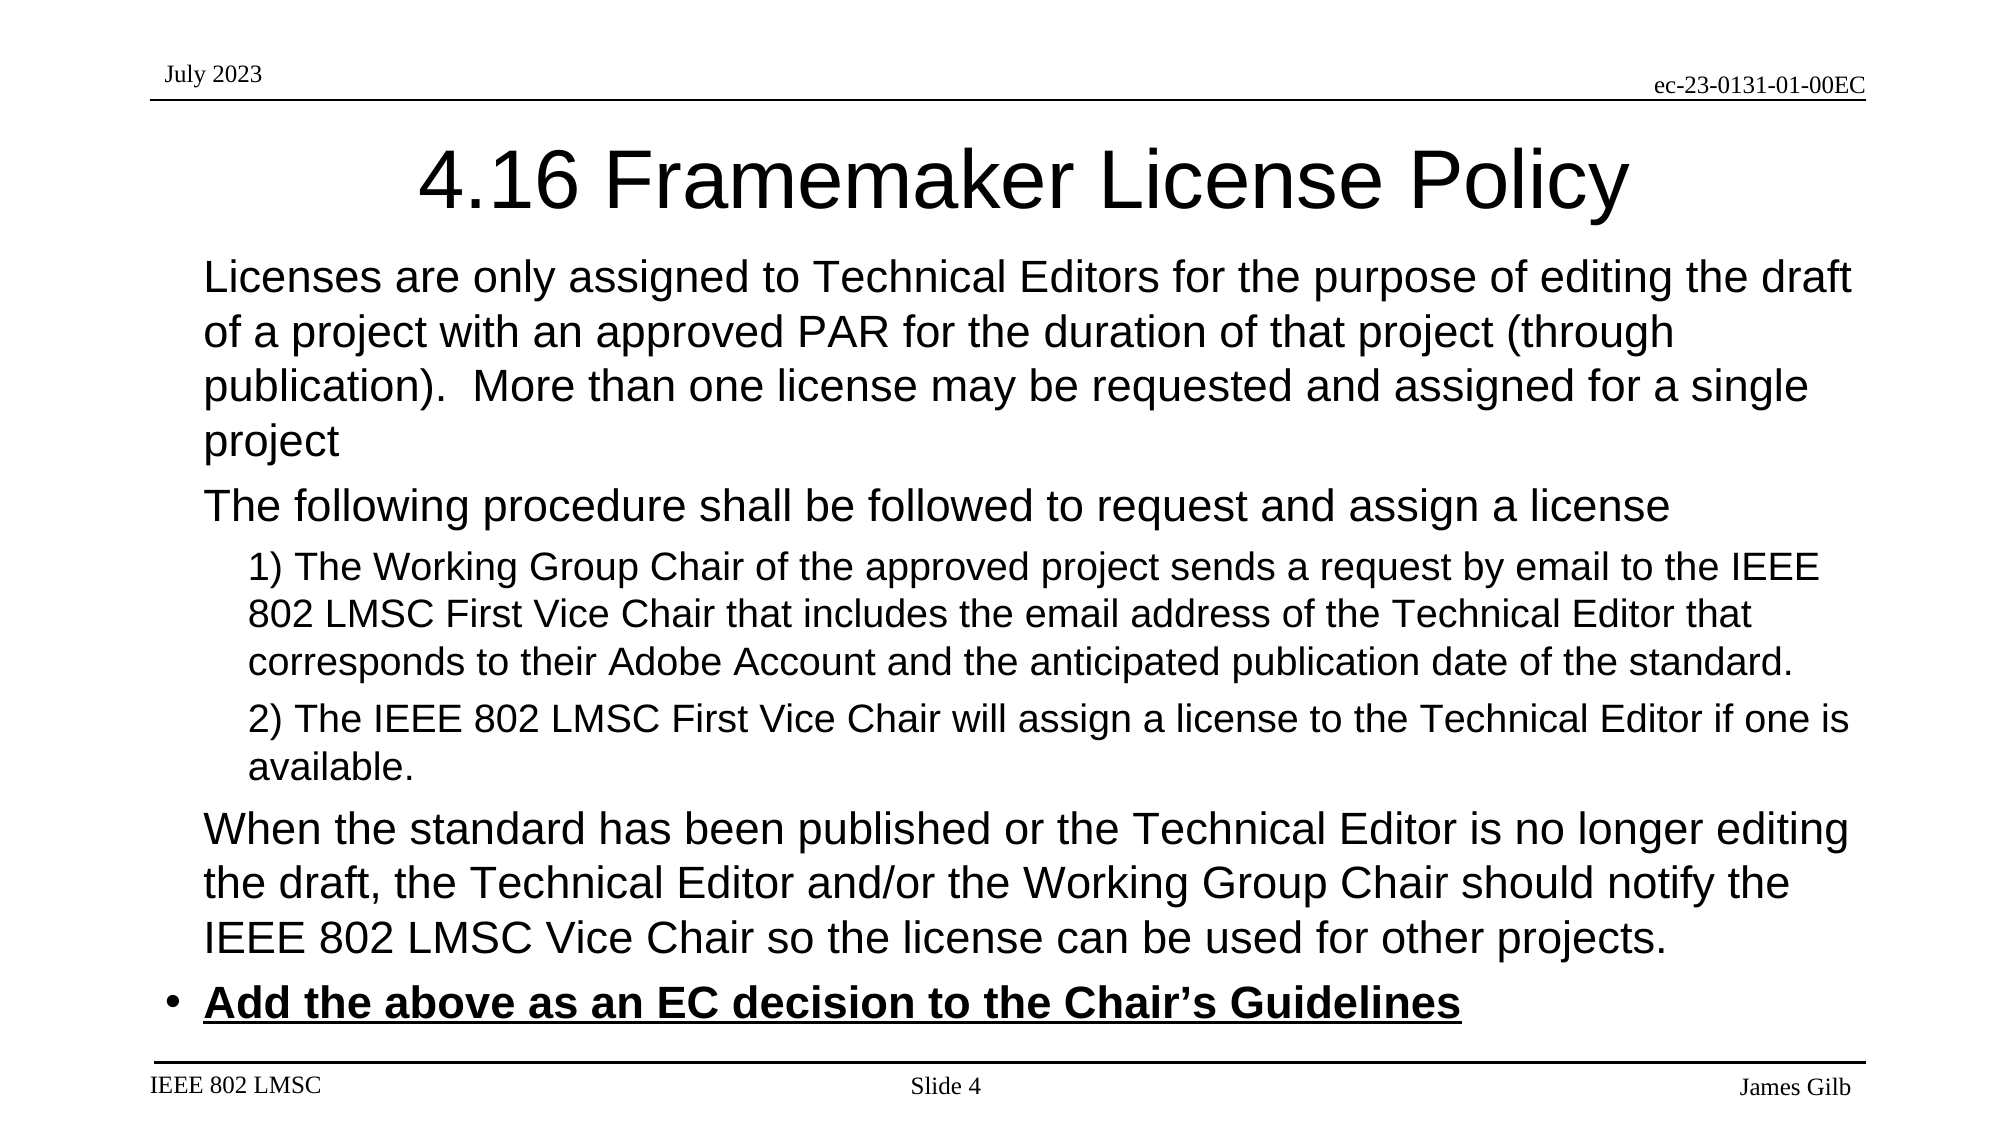

# 4.16 Framemaker License Policy
Licenses are only assigned to Technical Editors for the purpose of editing the draft of a project with an approved PAR for the duration of that project (through publication). More than one license may be requested and assigned for a single project
The following procedure shall be followed to request and assign a license
1) The Working Group Chair of the approved project sends a request by email to the IEEE 802 LMSC First Vice Chair that includes the email address of the Technical Editor that corresponds to their Adobe Account and the anticipated publication date of the standard.
2) The IEEE 802 LMSC First Vice Chair will assign a license to the Technical Editor if one is available.
When the standard has been published or the Technical Editor is no longer editing the draft, the Technical Editor and/or the Working Group Chair should notify the IEEE 802 LMSC Vice Chair so the license can be used for other projects.
Add the above as an EC decision to the Chair’s Guidelines
4